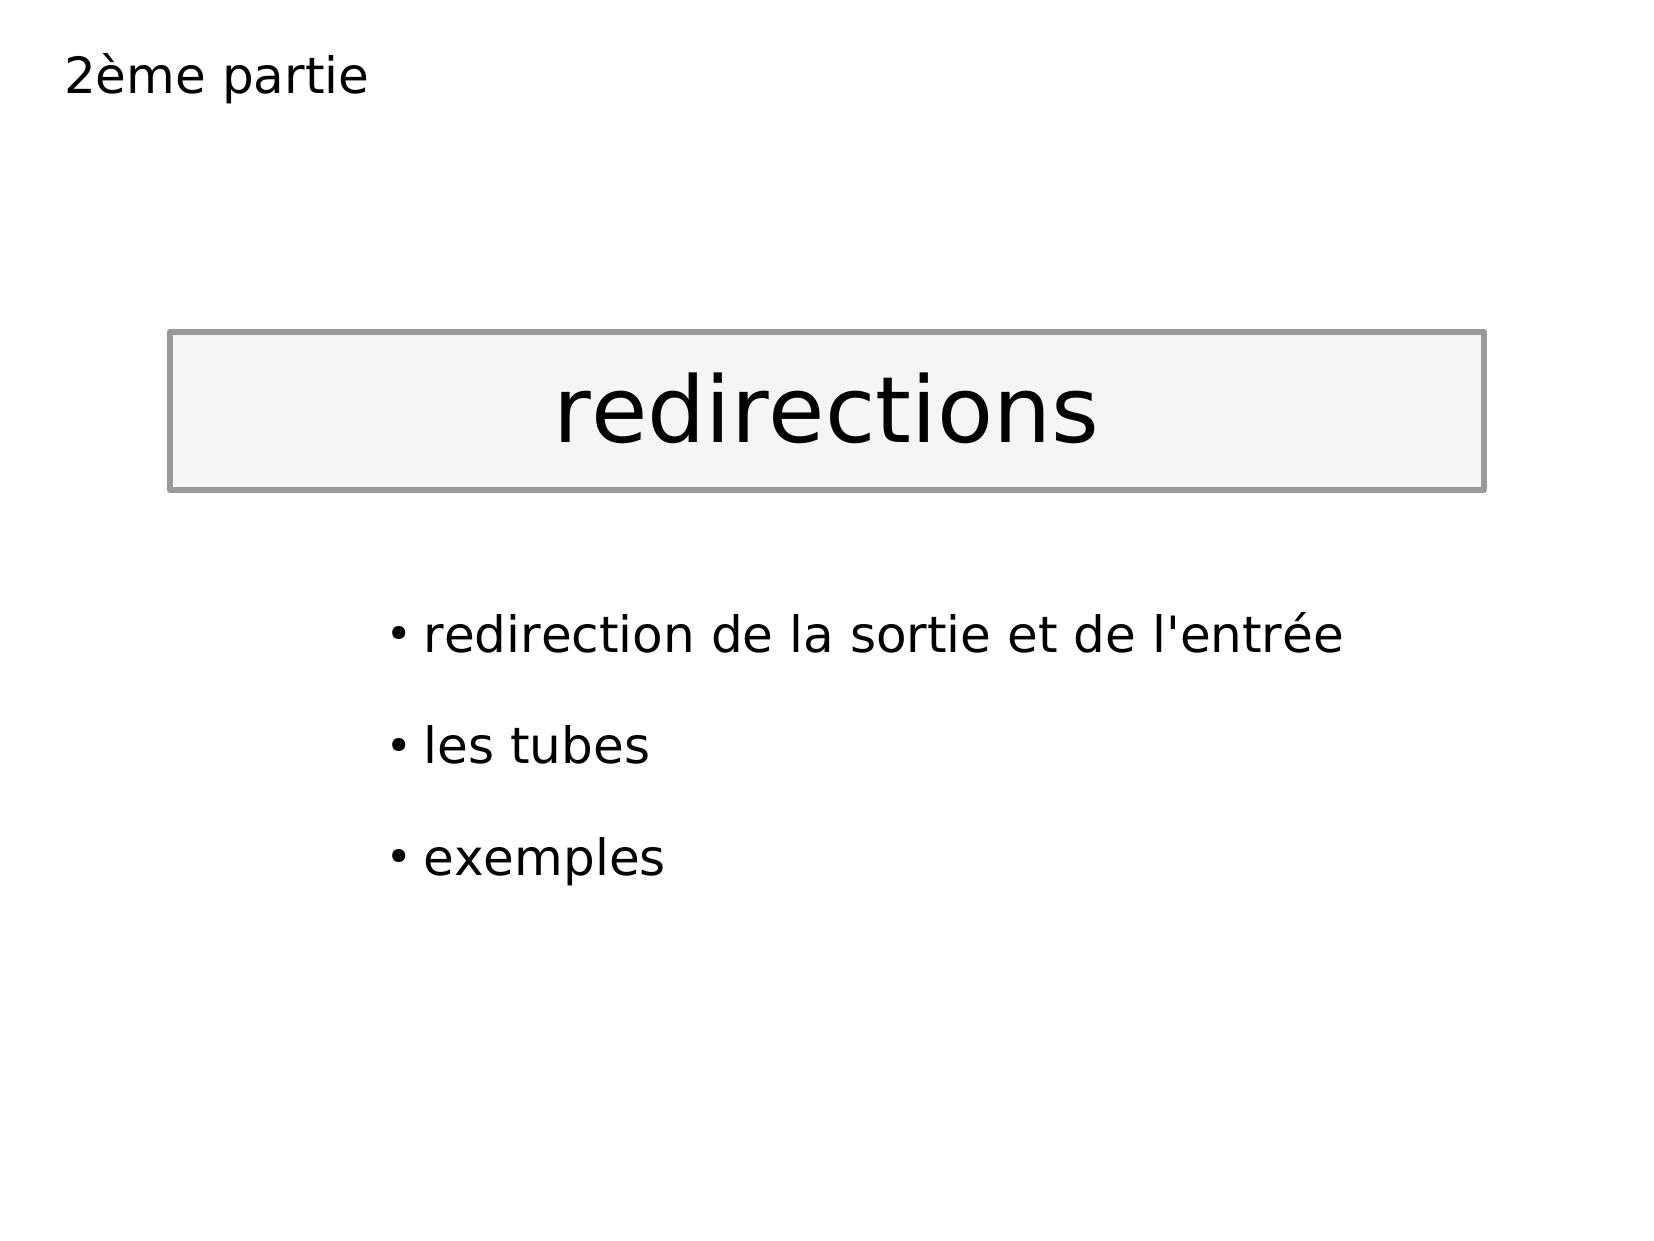

2ème partie
# redirections
 redirection de la sortie et de l'entrée
 les tubes
 exemples